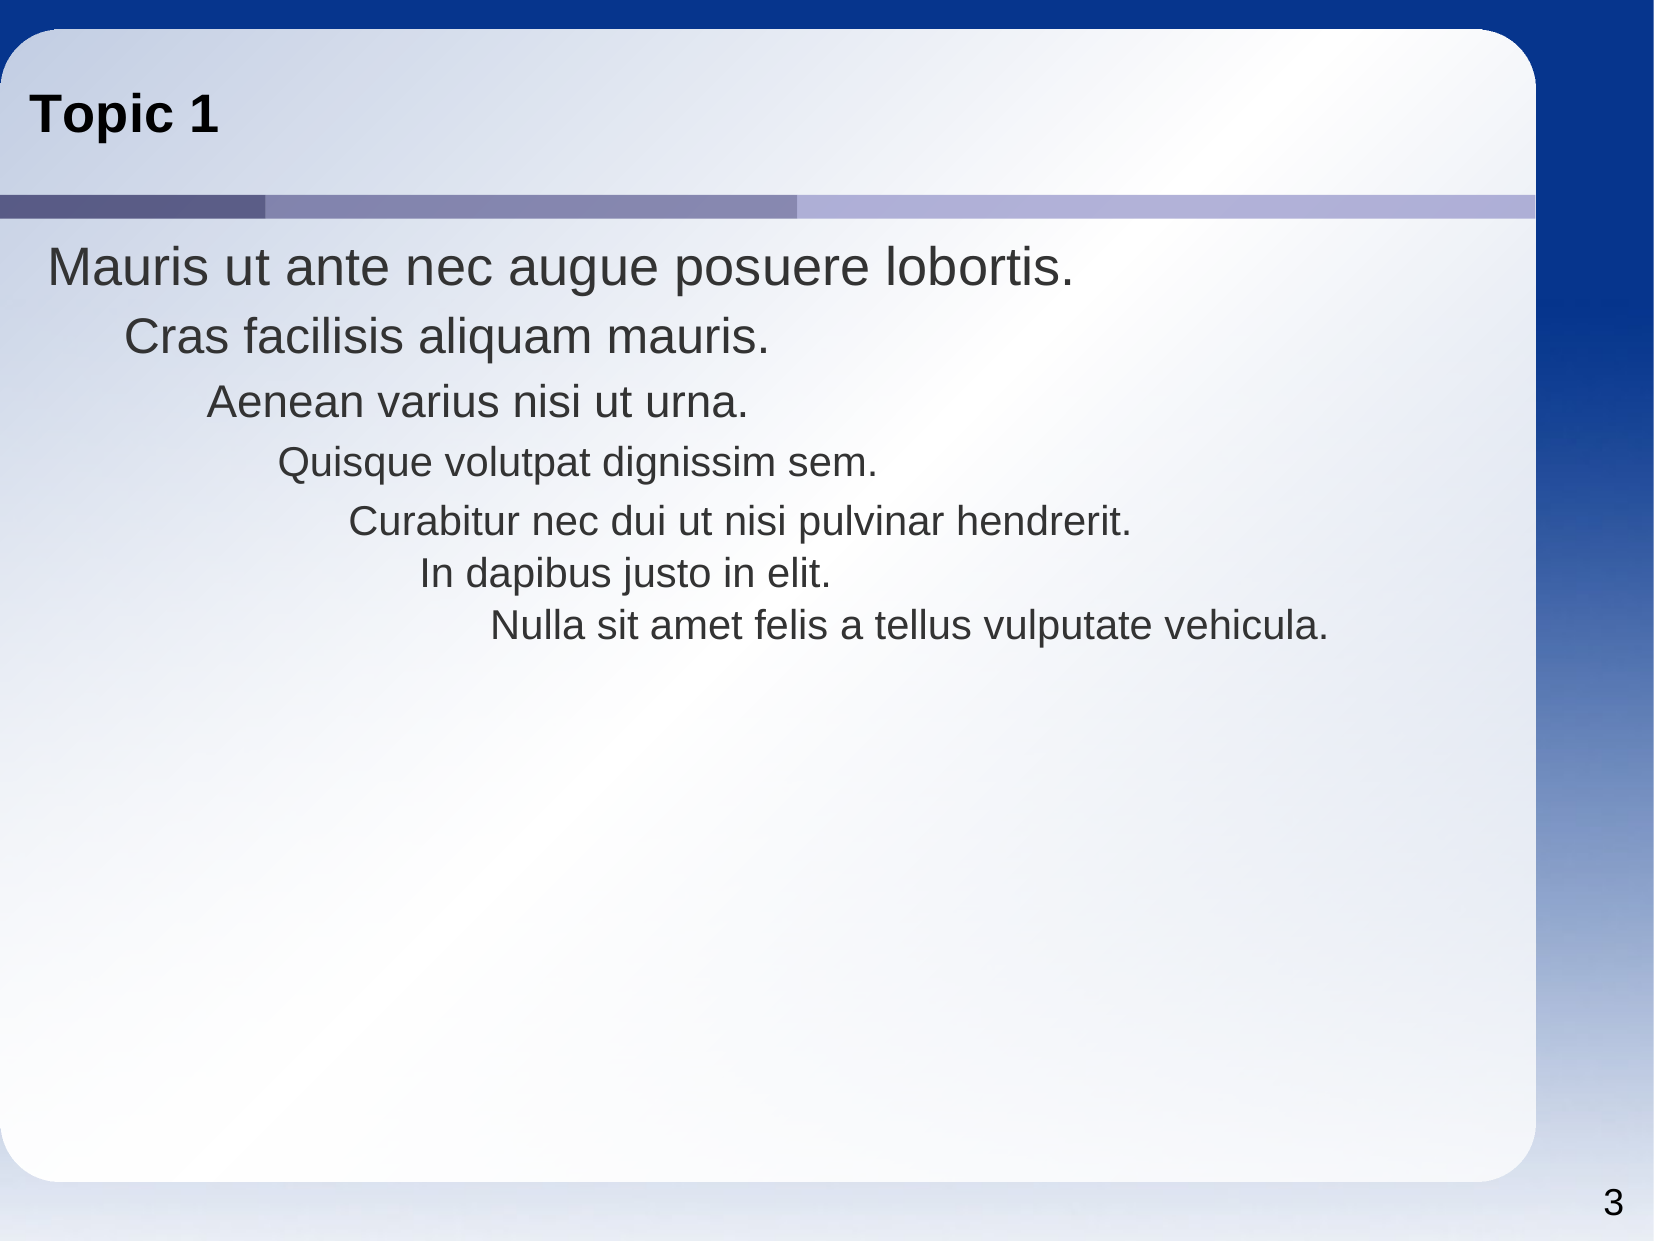

# Topic 1
Mauris ut ante nec augue posuere lobortis.
Cras facilisis aliquam mauris.
Aenean varius nisi ut urna.
Quisque volutpat dignissim sem.
Curabitur nec dui ut nisi pulvinar hendrerit.
In dapibus justo in elit.
Nulla sit amet felis a tellus vulputate vehicula.
3